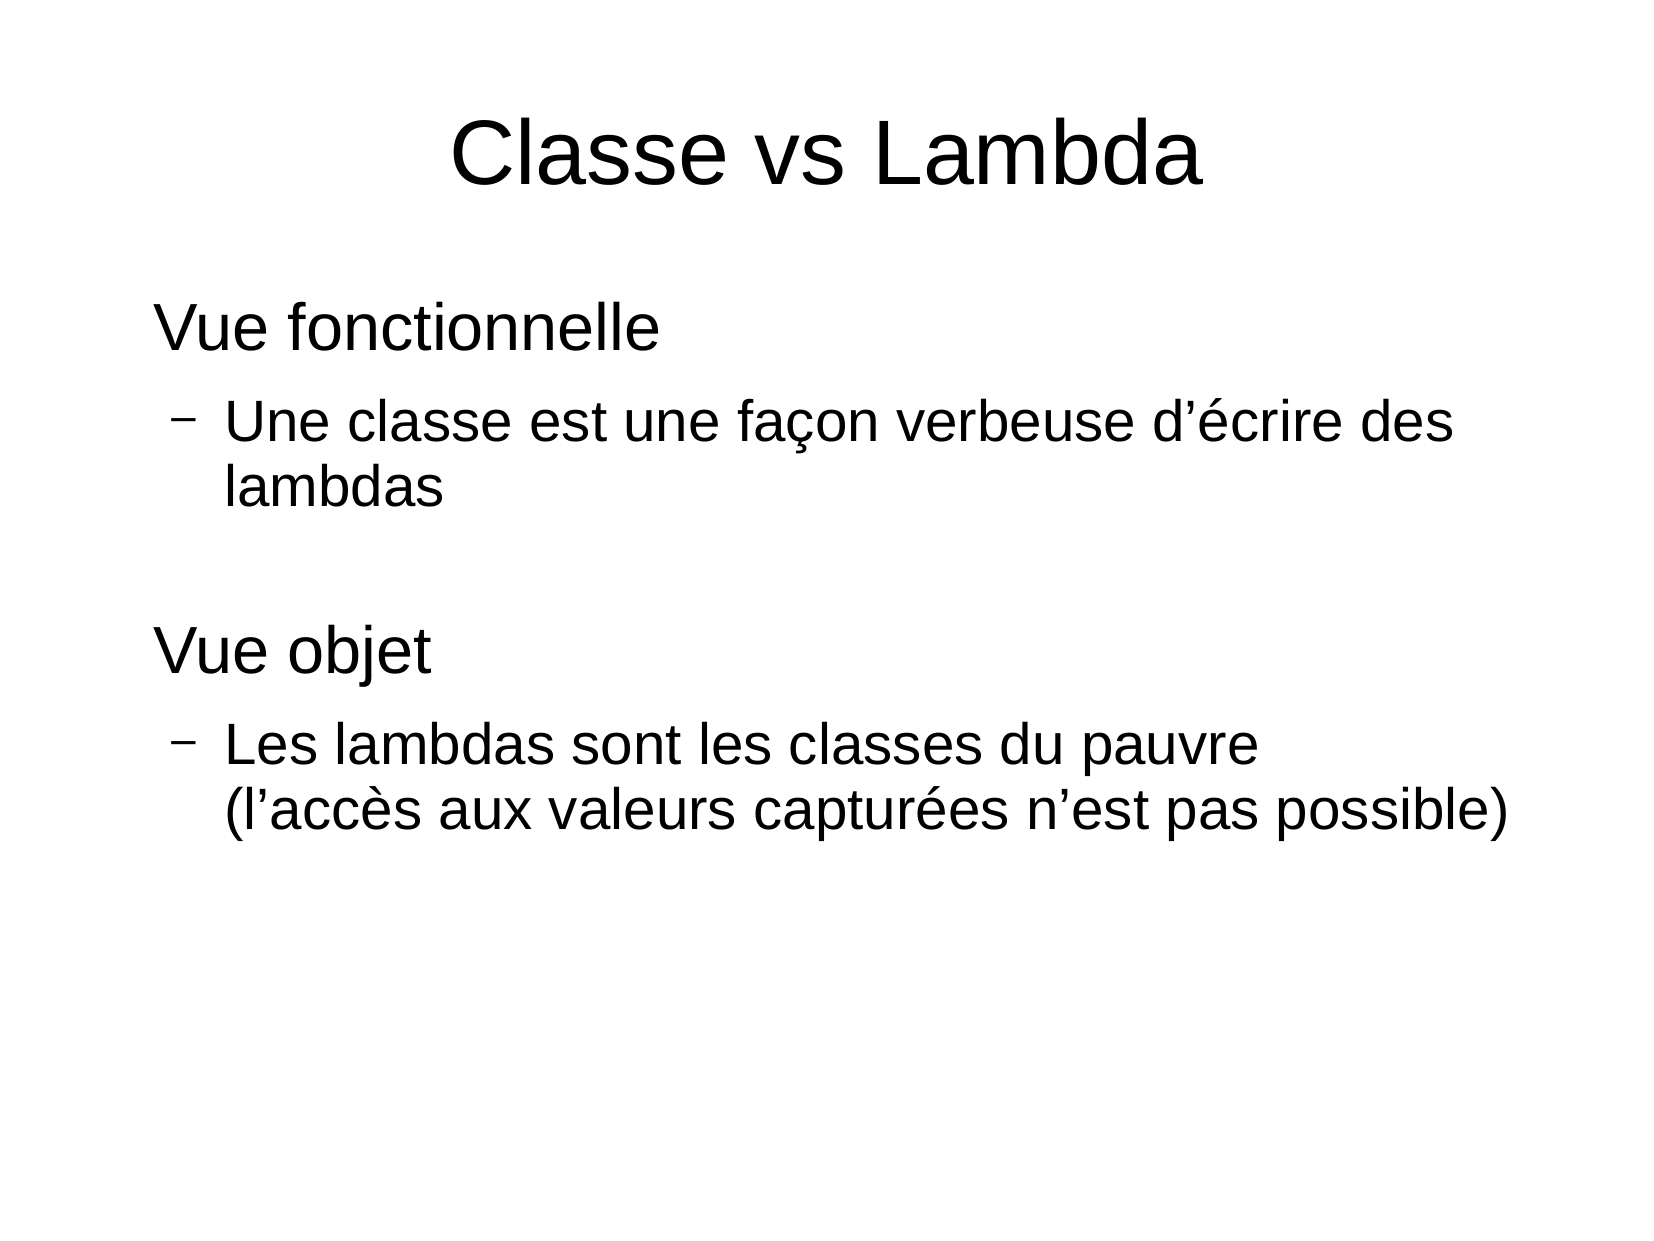

# Classe vs Lambda
Vue fonctionnelle
Une classe est une façon verbeuse d’écrire des lambdas
Vue objet
Les lambdas sont les classes du pauvre
(l’accès aux valeurs capturées n’est pas possible)